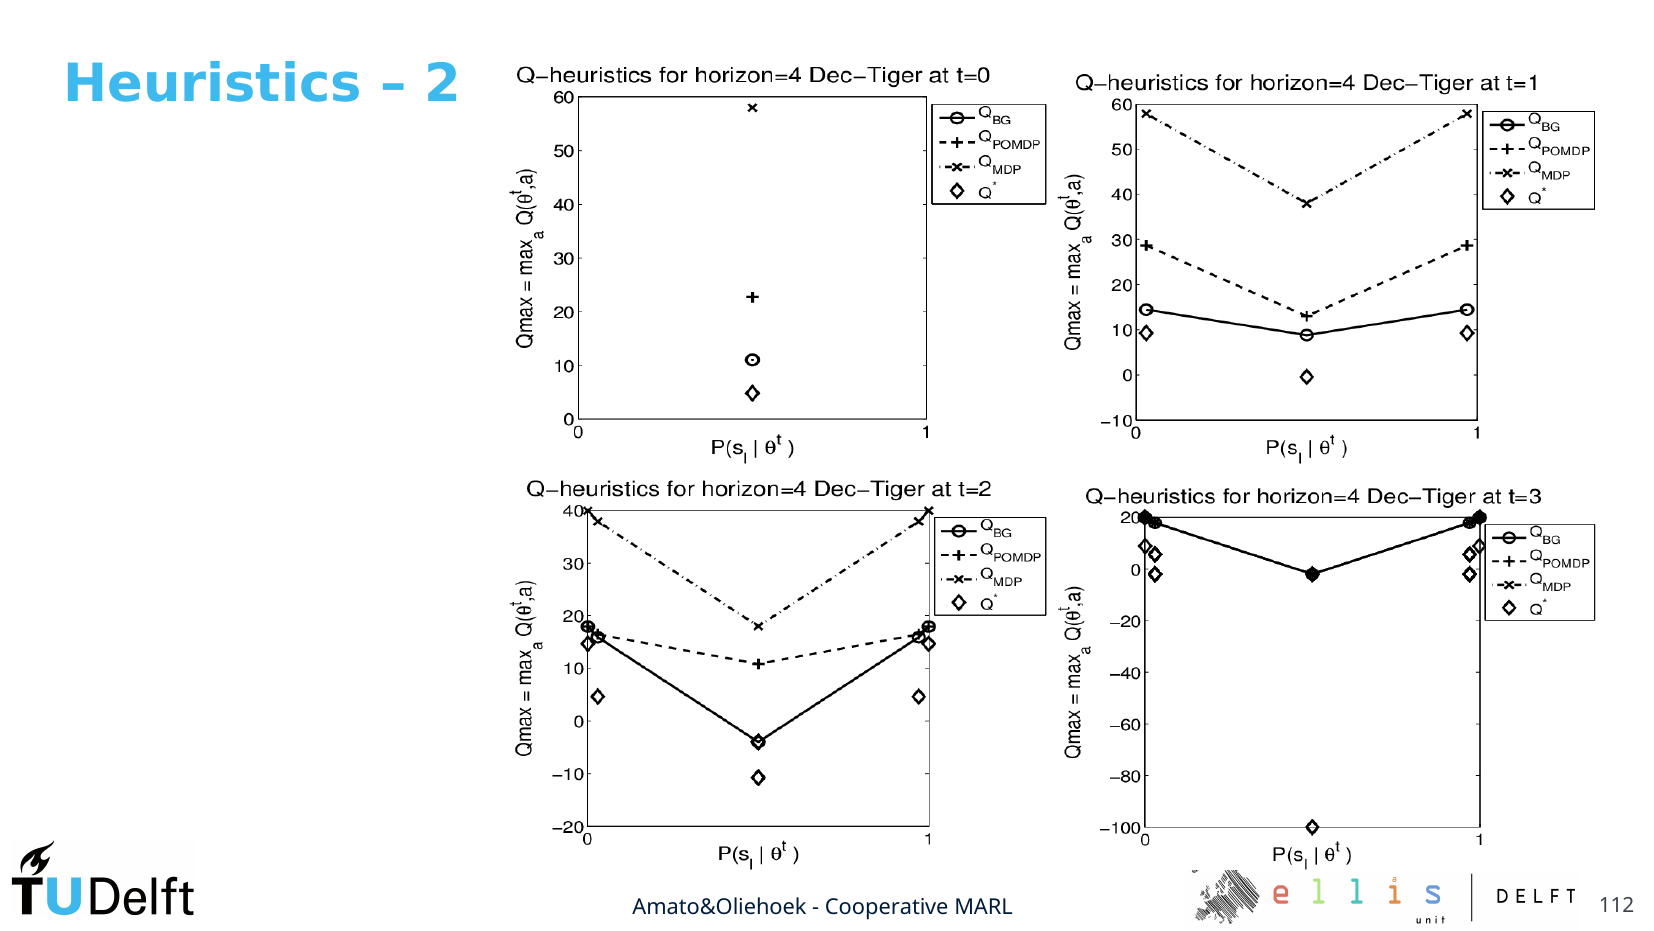

# Heuristics – 2
Amato&Oliehoek - Cooperative MARL